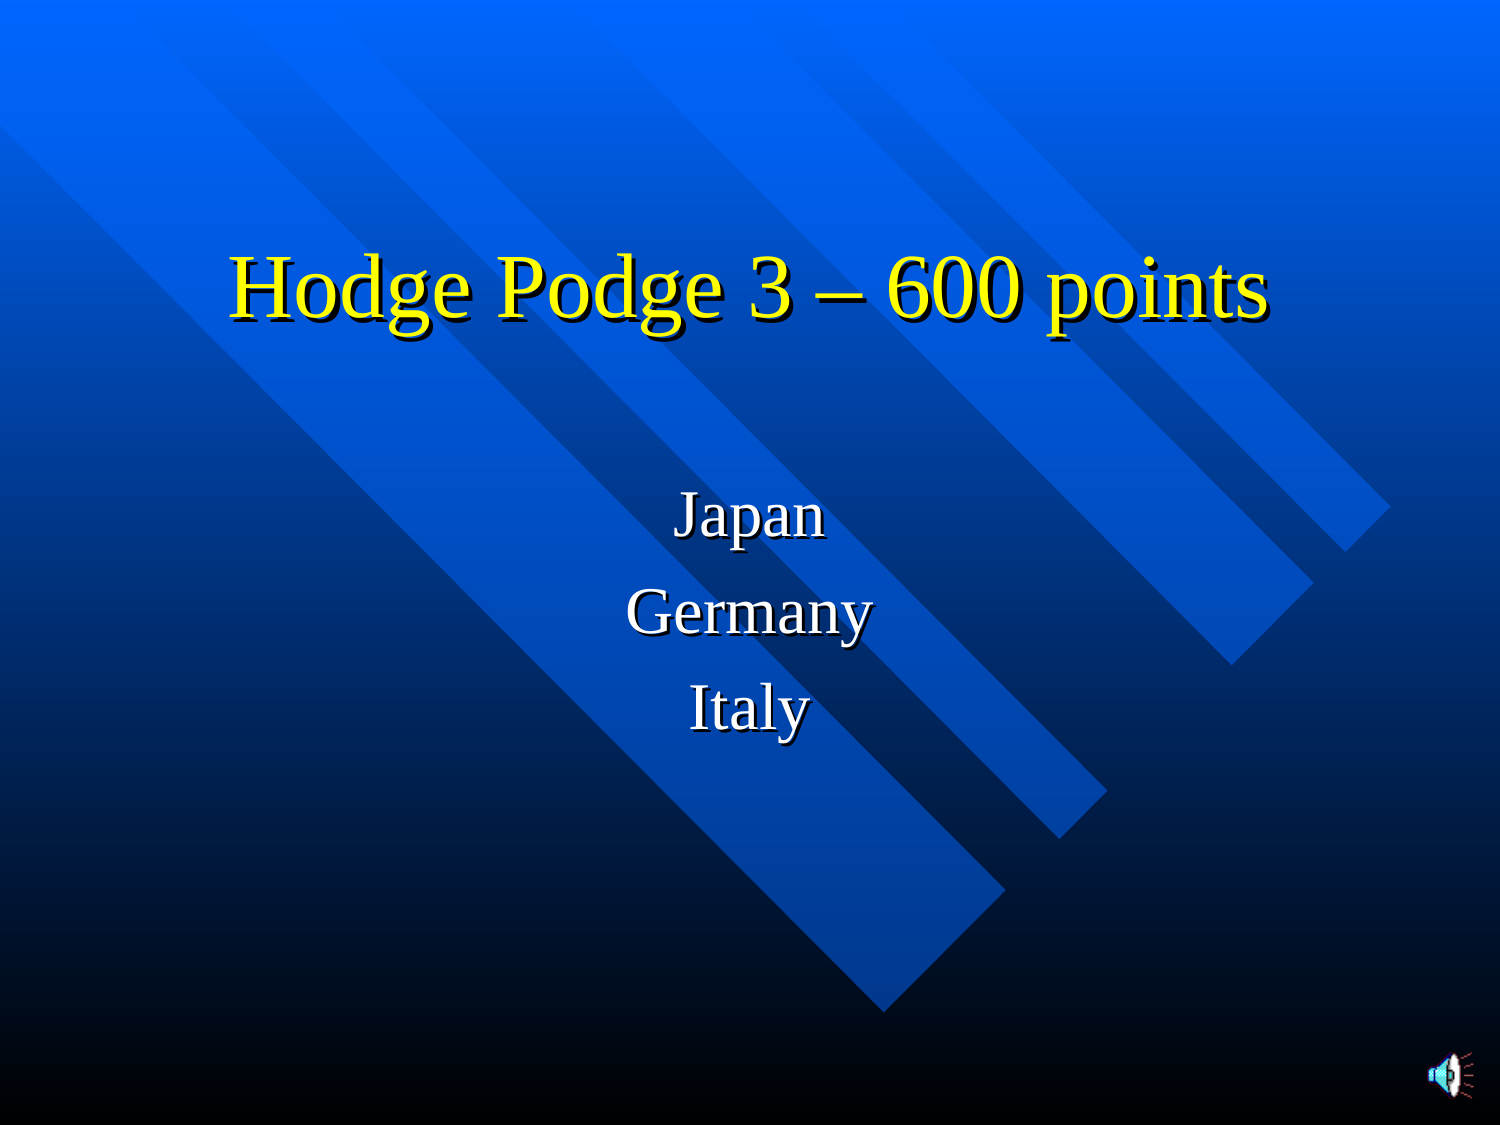

# Hodge Podge 3 – 600 points
Japan
Germany
Italy